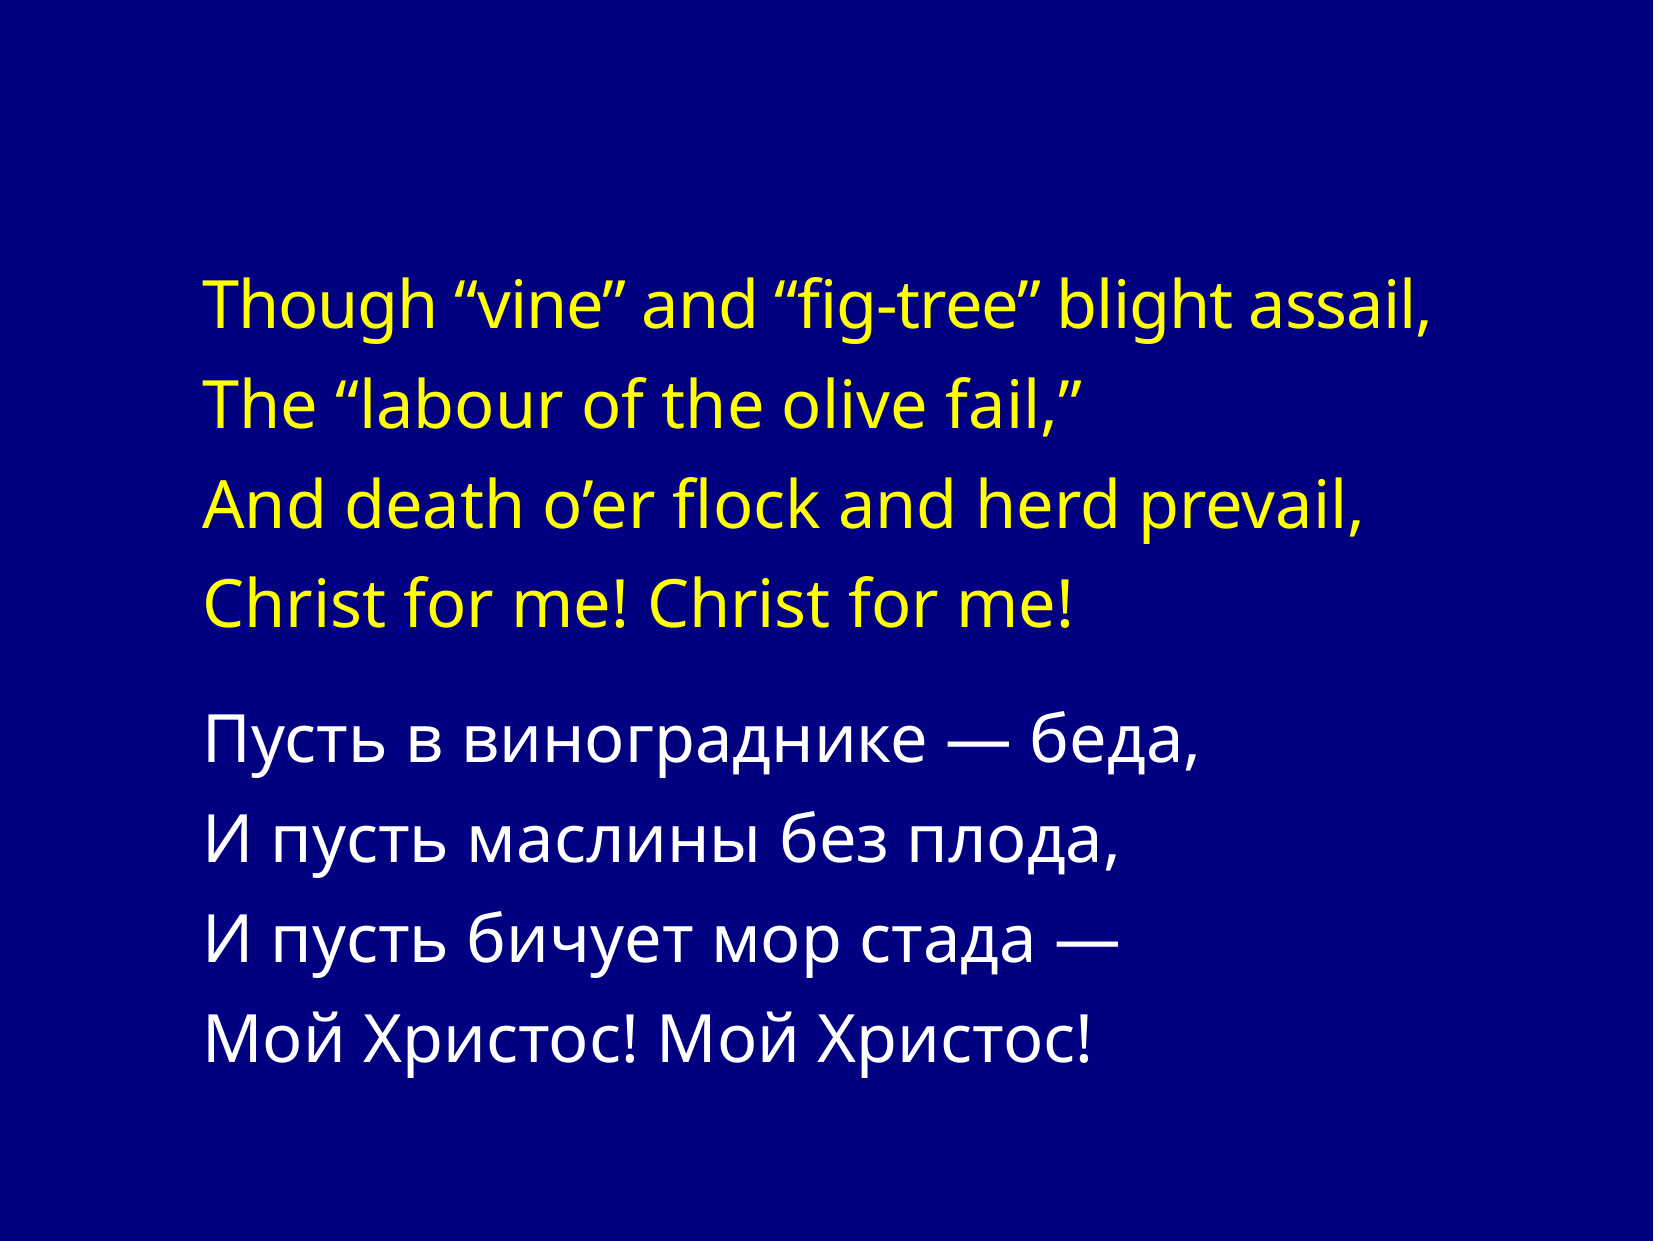

Though “vine” and “fig-tree” blight assail,
	The “labour of the olive fail,”
	And death o’er flock and herd prevail,
	Christ for me! Christ for me!
	Пусть в винограднике — беда,
	И пусть маслины без плода,
	И пусть бичует мор стада —
	Мой Христос! Мой Христос!